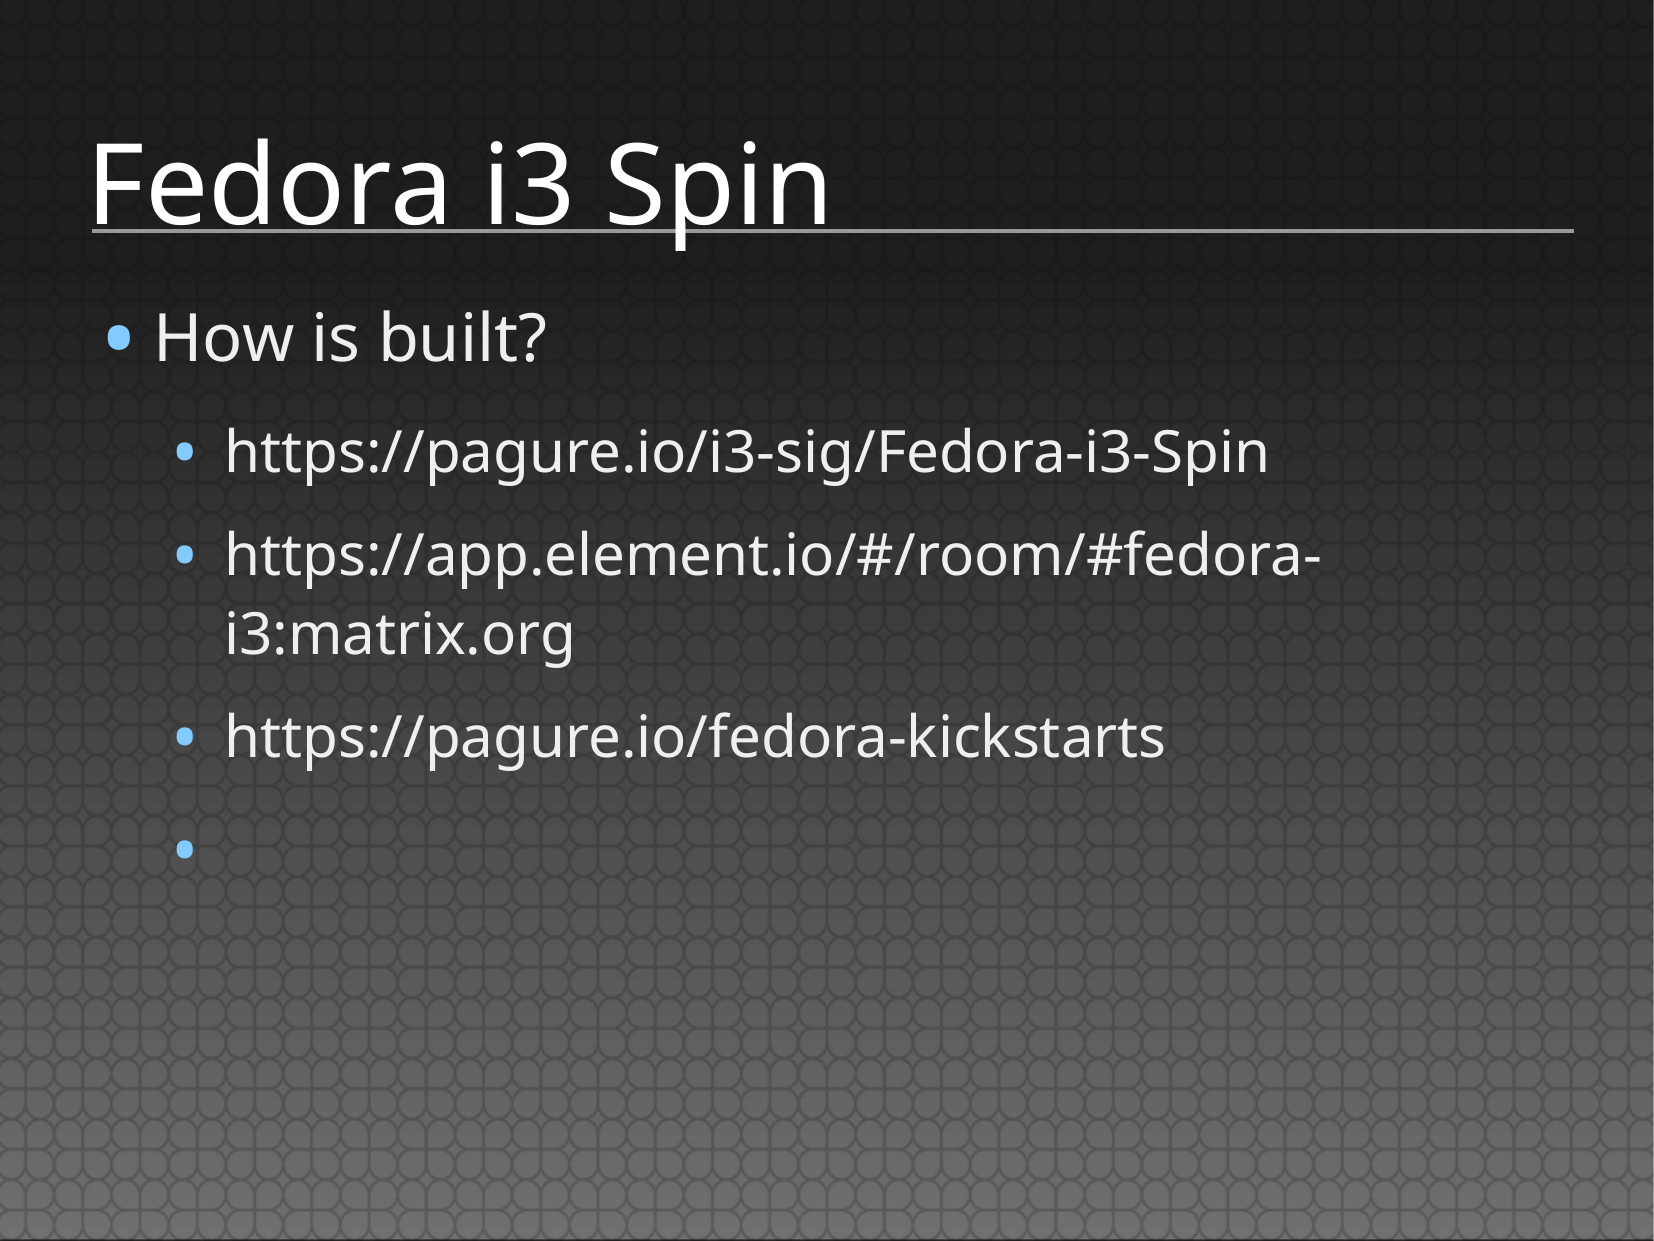

# Fedora i3 Spin
How is built?
https://pagure.io/i3-sig/Fedora-i3-Spin
https://app.element.io/#/room/#fedora-i3:matrix.org
https://pagure.io/fedora-kickstarts